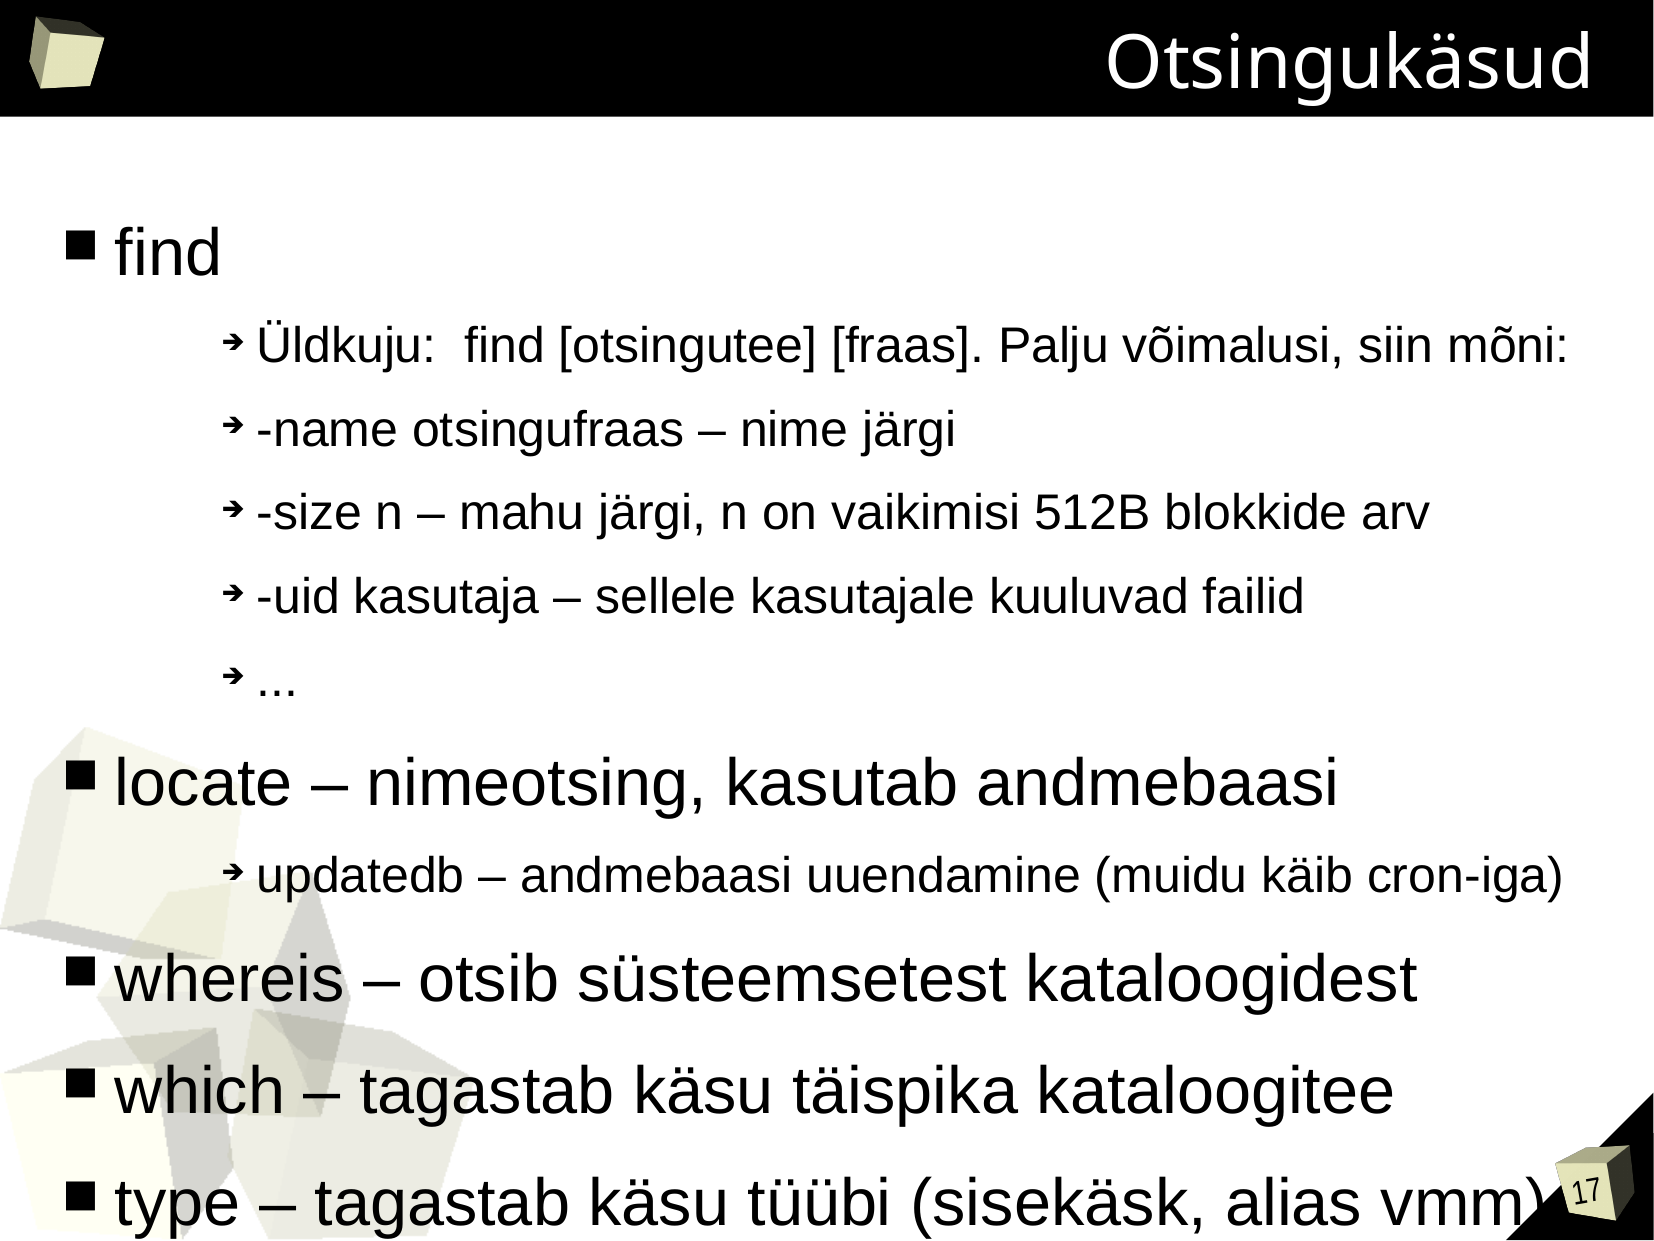

# Otsingukäsud
find
Üldkuju: find [otsingutee] [fraas]. Palju võimalusi, siin mõni:
-name otsingufraas – nime järgi
-size n – mahu järgi, n on vaikimisi 512B blokkide arv
-uid kasutaja – sellele kasutajale kuuluvad failid
...
locate – nimeotsing, kasutab andmebaasi
updatedb – andmebaasi uuendamine (muidu käib cron-iga)
whereis – otsib süsteemsetest kataloogidest
which – tagastab käsu täispika kataloogitee
type – tagastab käsu tüübi (sisekäsk, alias vmm)